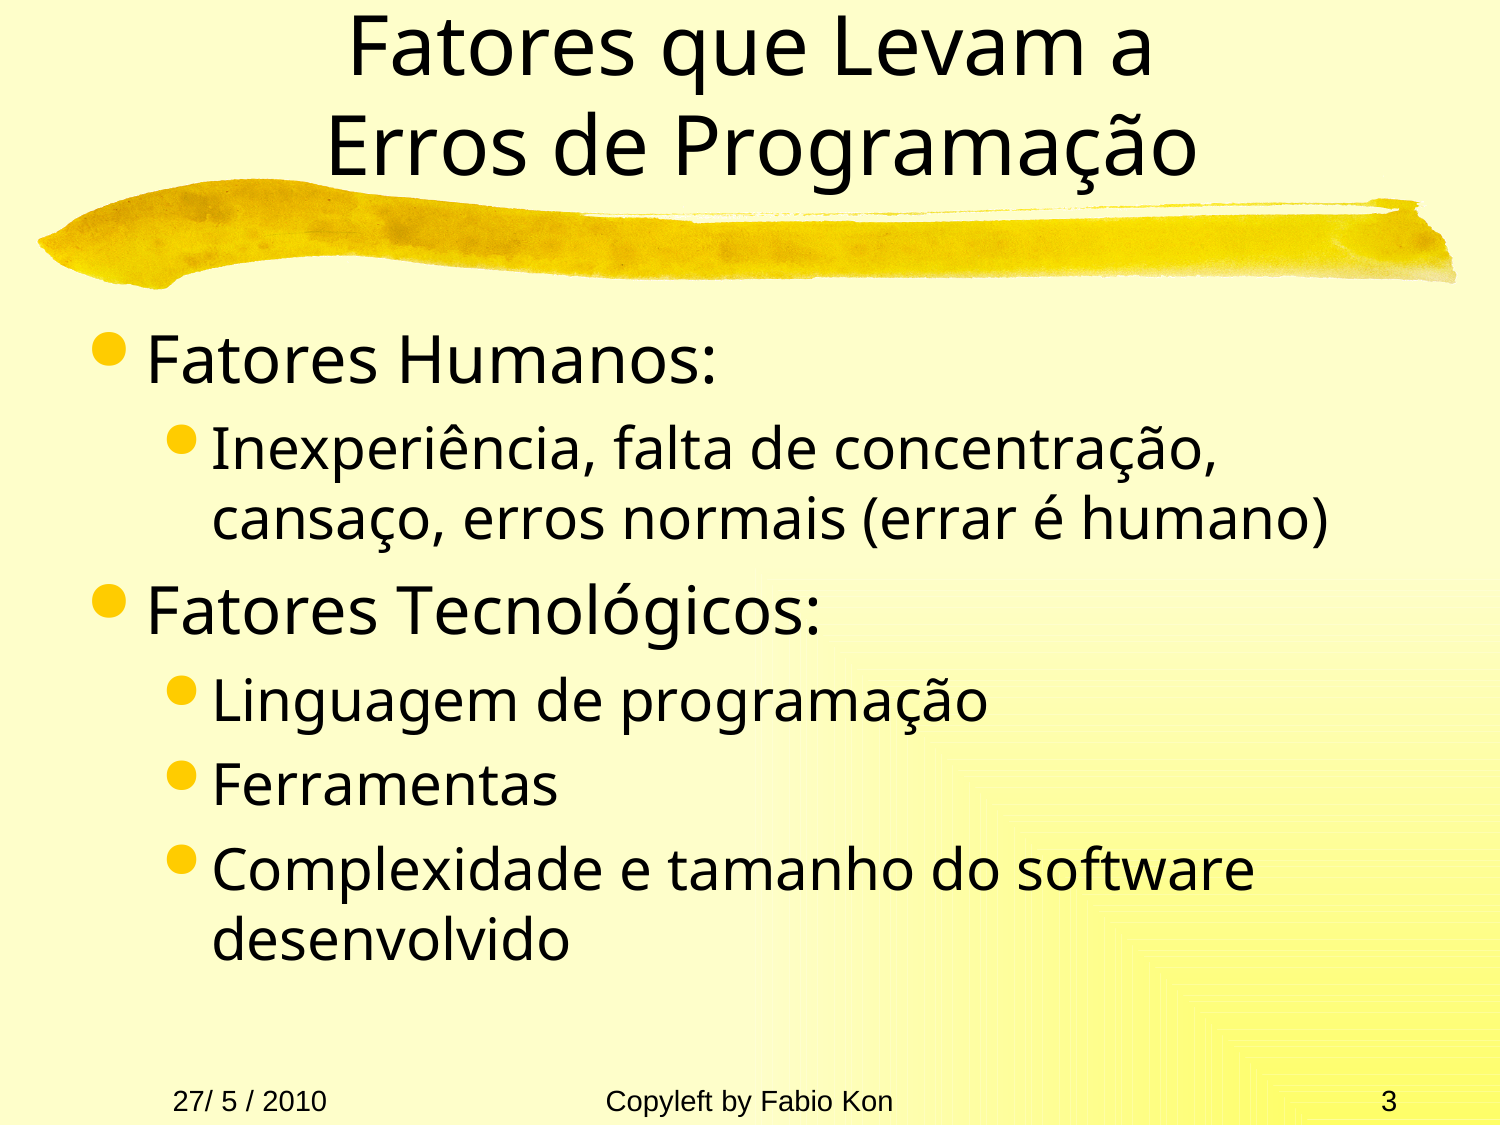

# Fatores que Levam a Erros de Programação
Fatores Humanos:
Inexperiência, falta de concentração, cansaço, erros normais (errar é humano)
Fatores Tecnológicos:
Linguagem de programação
Ferramentas
Complexidade e tamanho do software desenvolvido
ECOOP'99 OOOSW
3